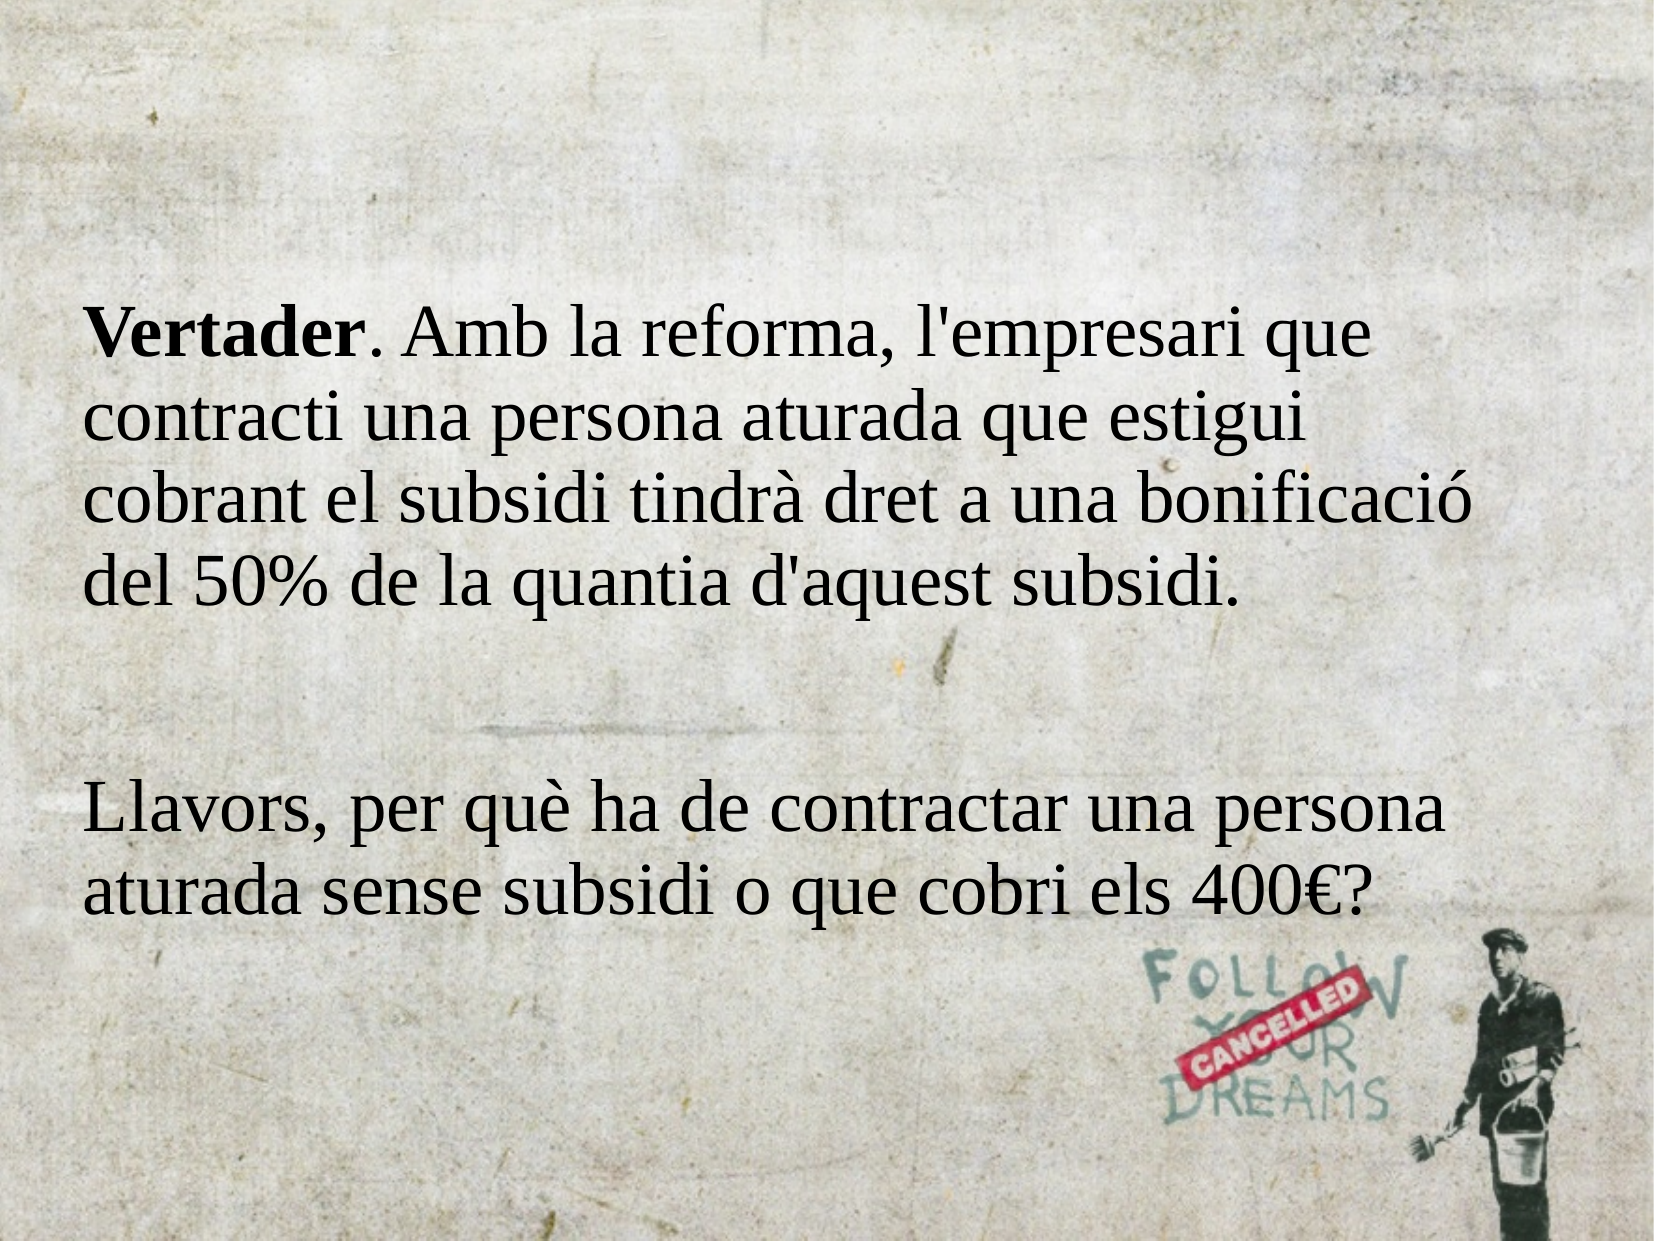

#
Vertader. Amb la reforma, l'empresari que contracti una persona aturada que estigui cobrant el subsidi tindrà dret a una bonificació del 50% de la quantia d'aquest subsidi.
Llavors, per què ha de contractar una persona aturada sense subsidi o que cobri els 400€?